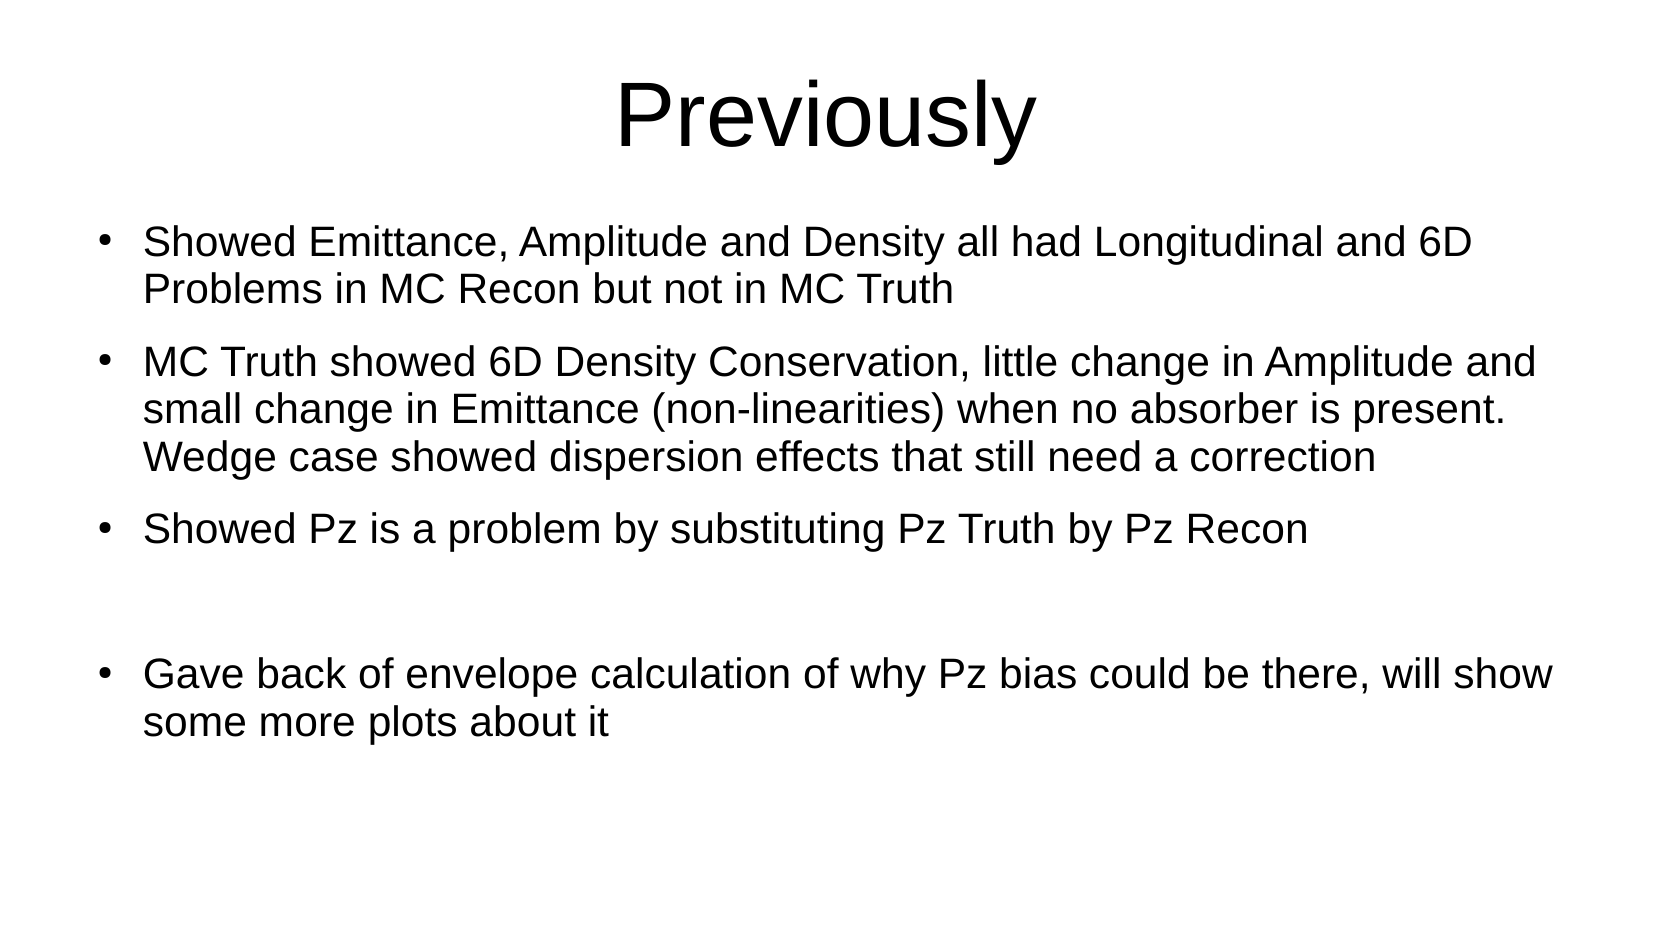

# Previously
Showed Emittance, Amplitude and Density all had Longitudinal and 6D Problems in MC Recon but not in MC Truth
MC Truth showed 6D Density Conservation, little change in Amplitude and small change in Emittance (non-linearities) when no absorber is present. Wedge case showed dispersion effects that still need a correction
Showed Pz is a problem by substituting Pz Truth by Pz Recon
Gave back of envelope calculation of why Pz bias could be there, will show some more plots about it